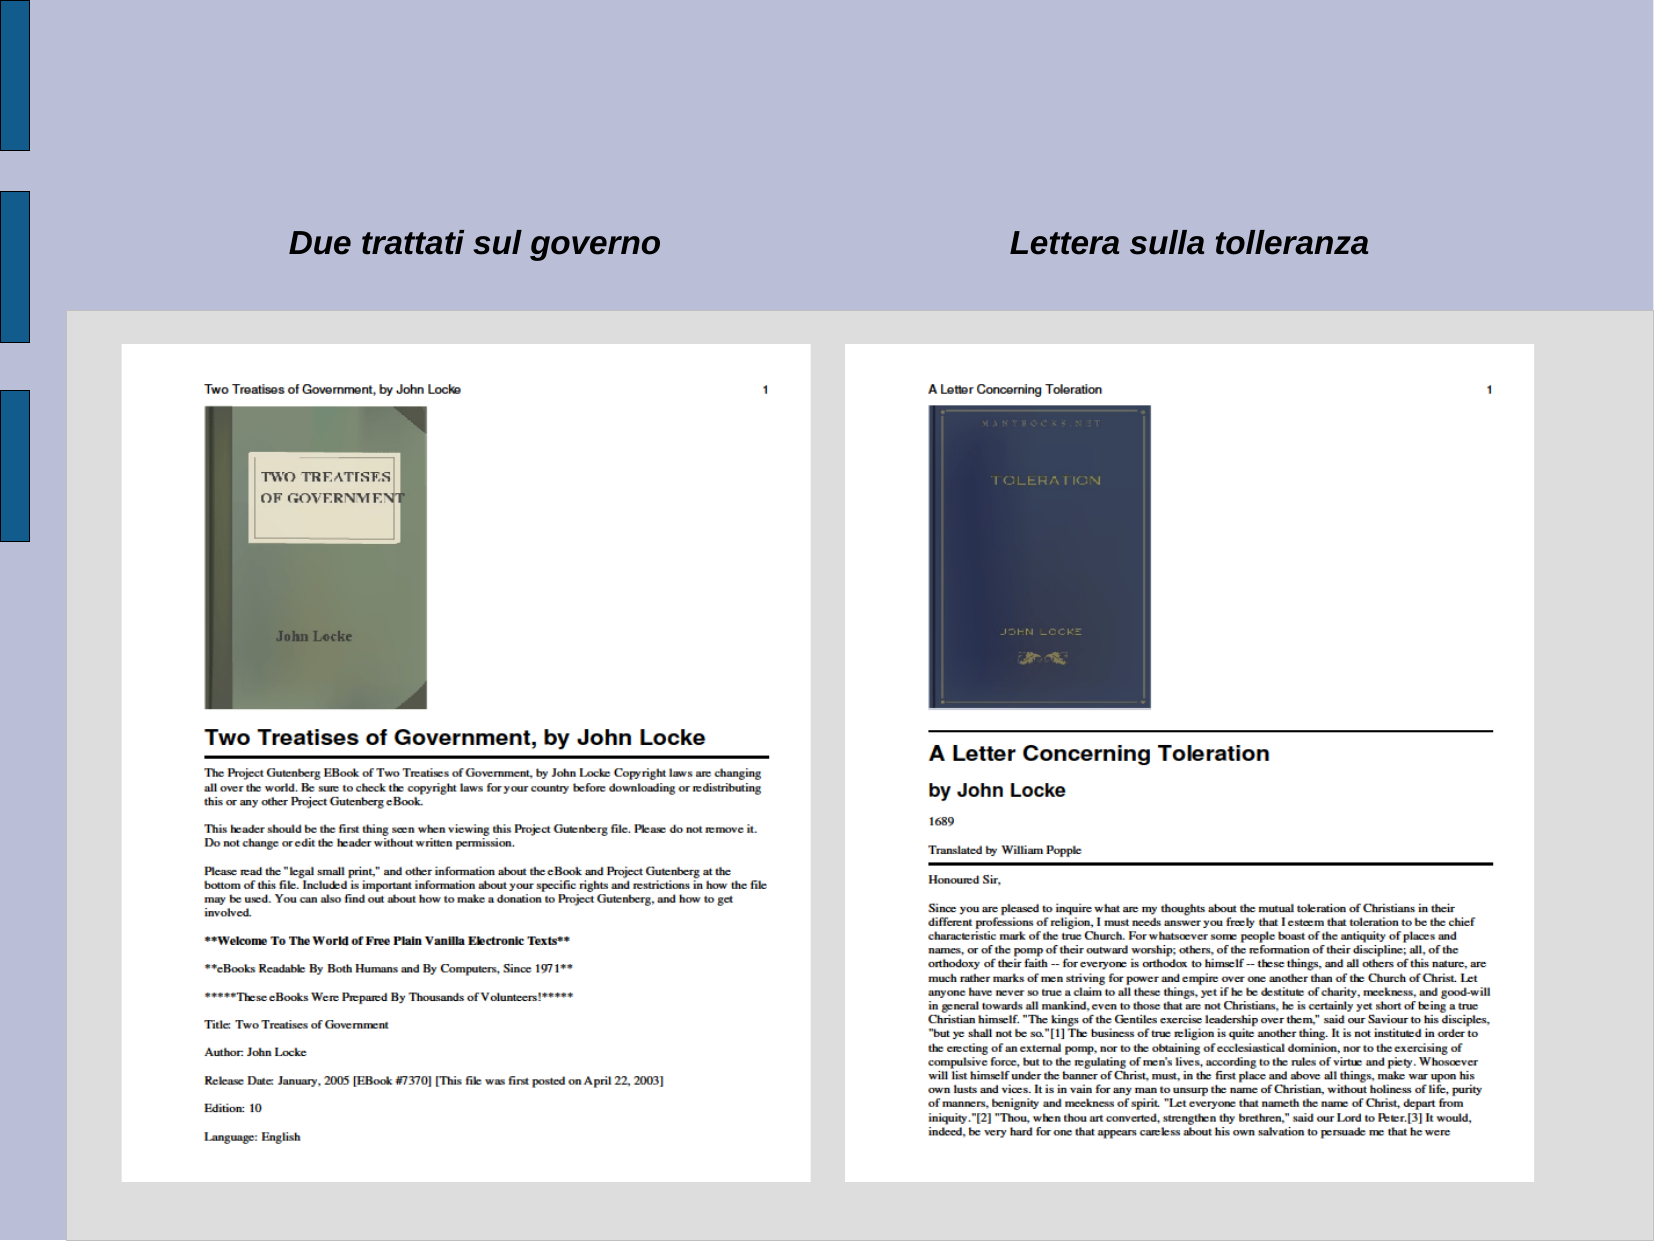

#
Due trattati sul governo
Lettera sulla tolleranza